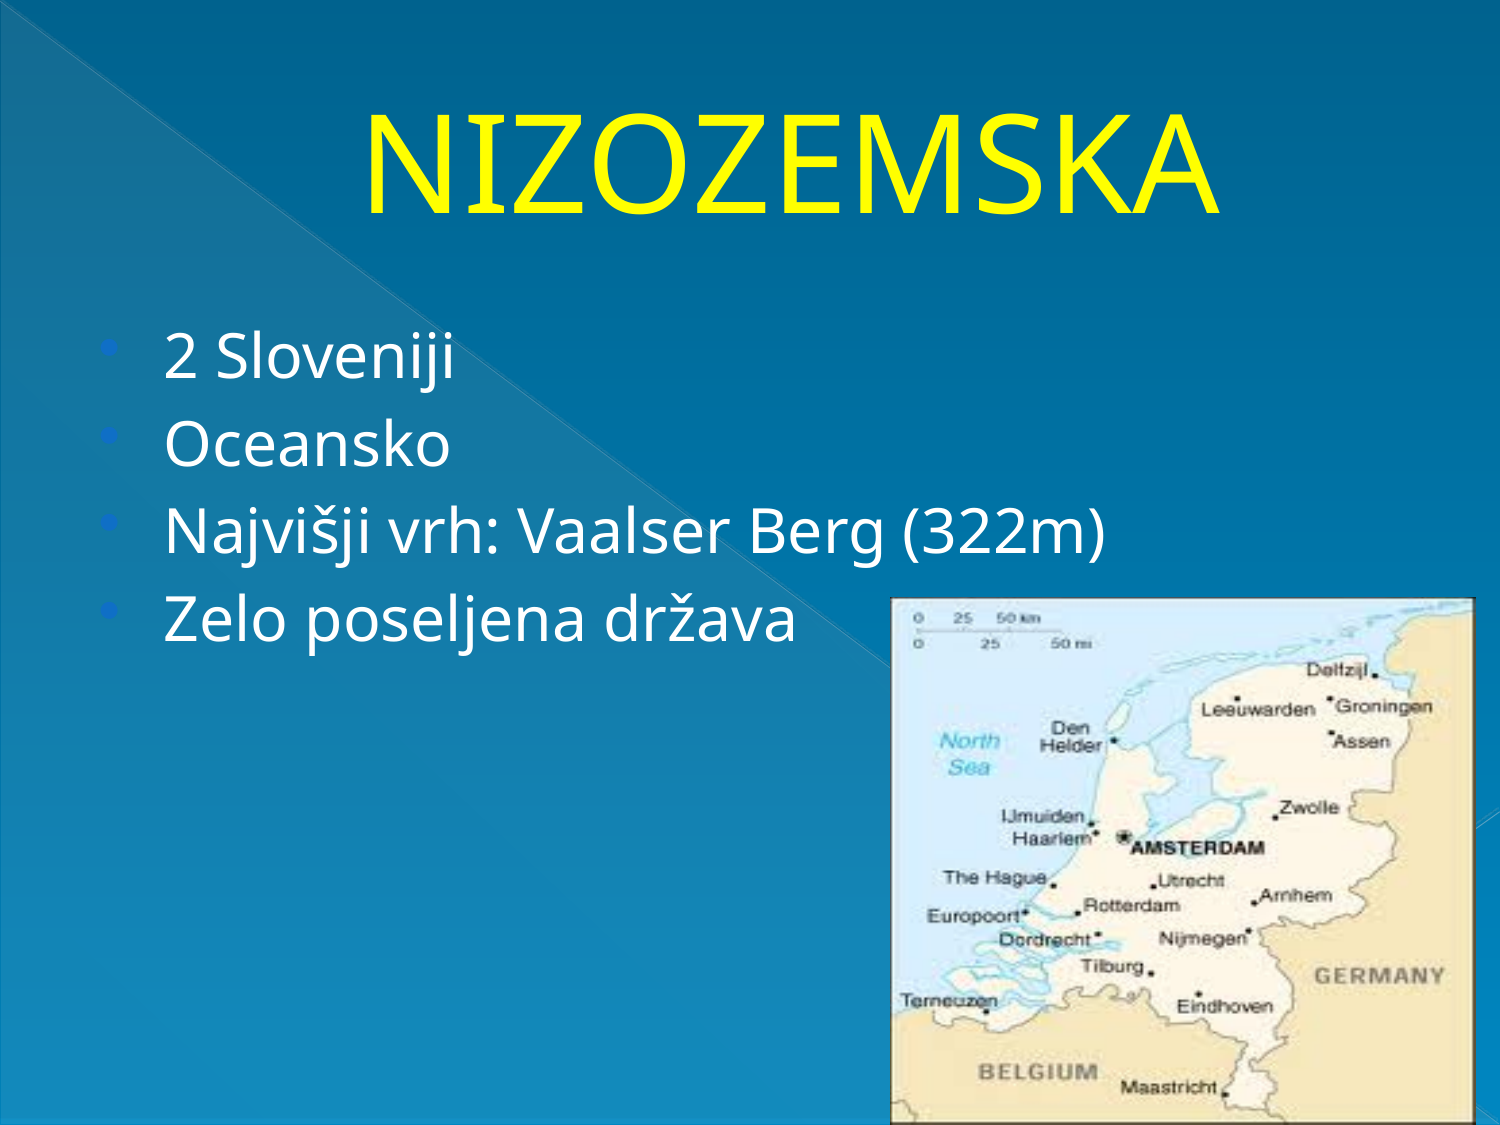

# NIZOZEMSKA
2 Sloveniji
Oceansko
Najvišji vrh: Vaalser Berg (322m)
Zelo poseljena država